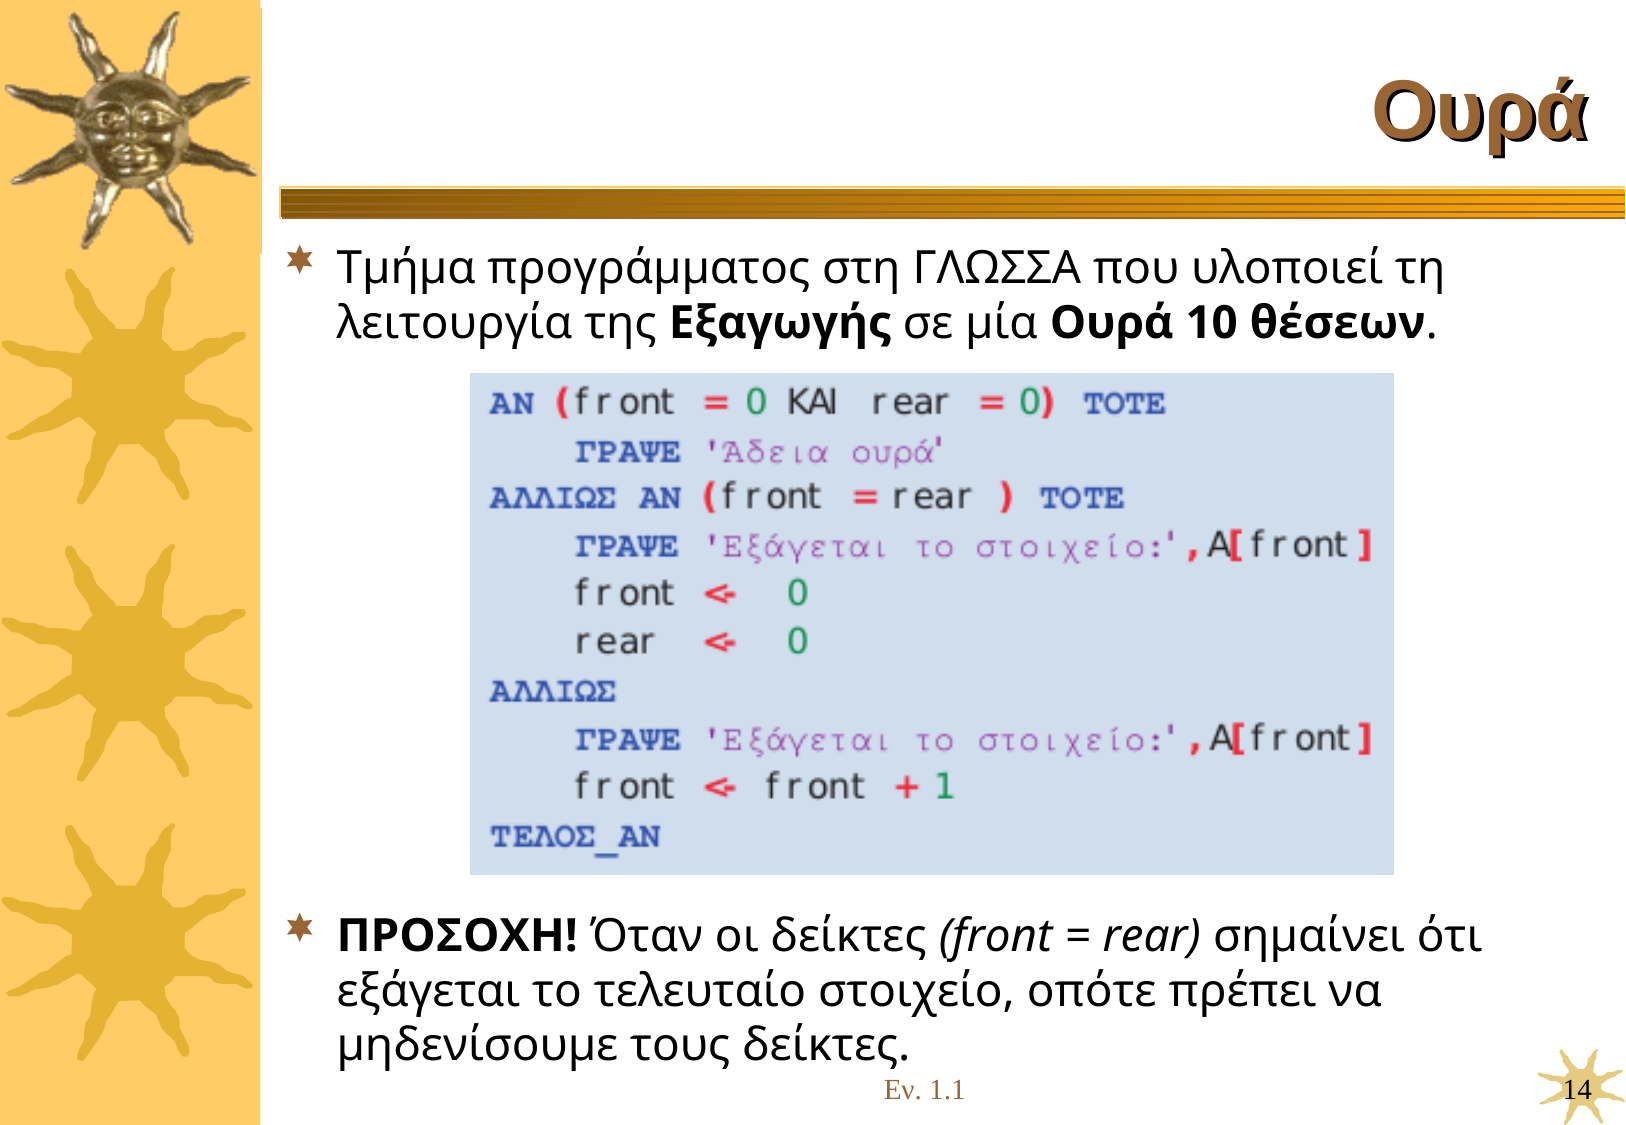

Ουρά
Τμήμα προγράμματος στη ΓΛΩΣΣΑ που υλοποιεί τη λειτουργία της Εξαγωγής σε μία Ουρά 10 θέσεων.
ΠΡΟΣΟΧΗ! Όταν οι δείκτες (front = rear) σημαίνει ότι εξάγεται το τελευταίο στοιχείο, οπότε πρέπει να μηδενίσουμε τους δείκτες.
Εν. 1.1
14